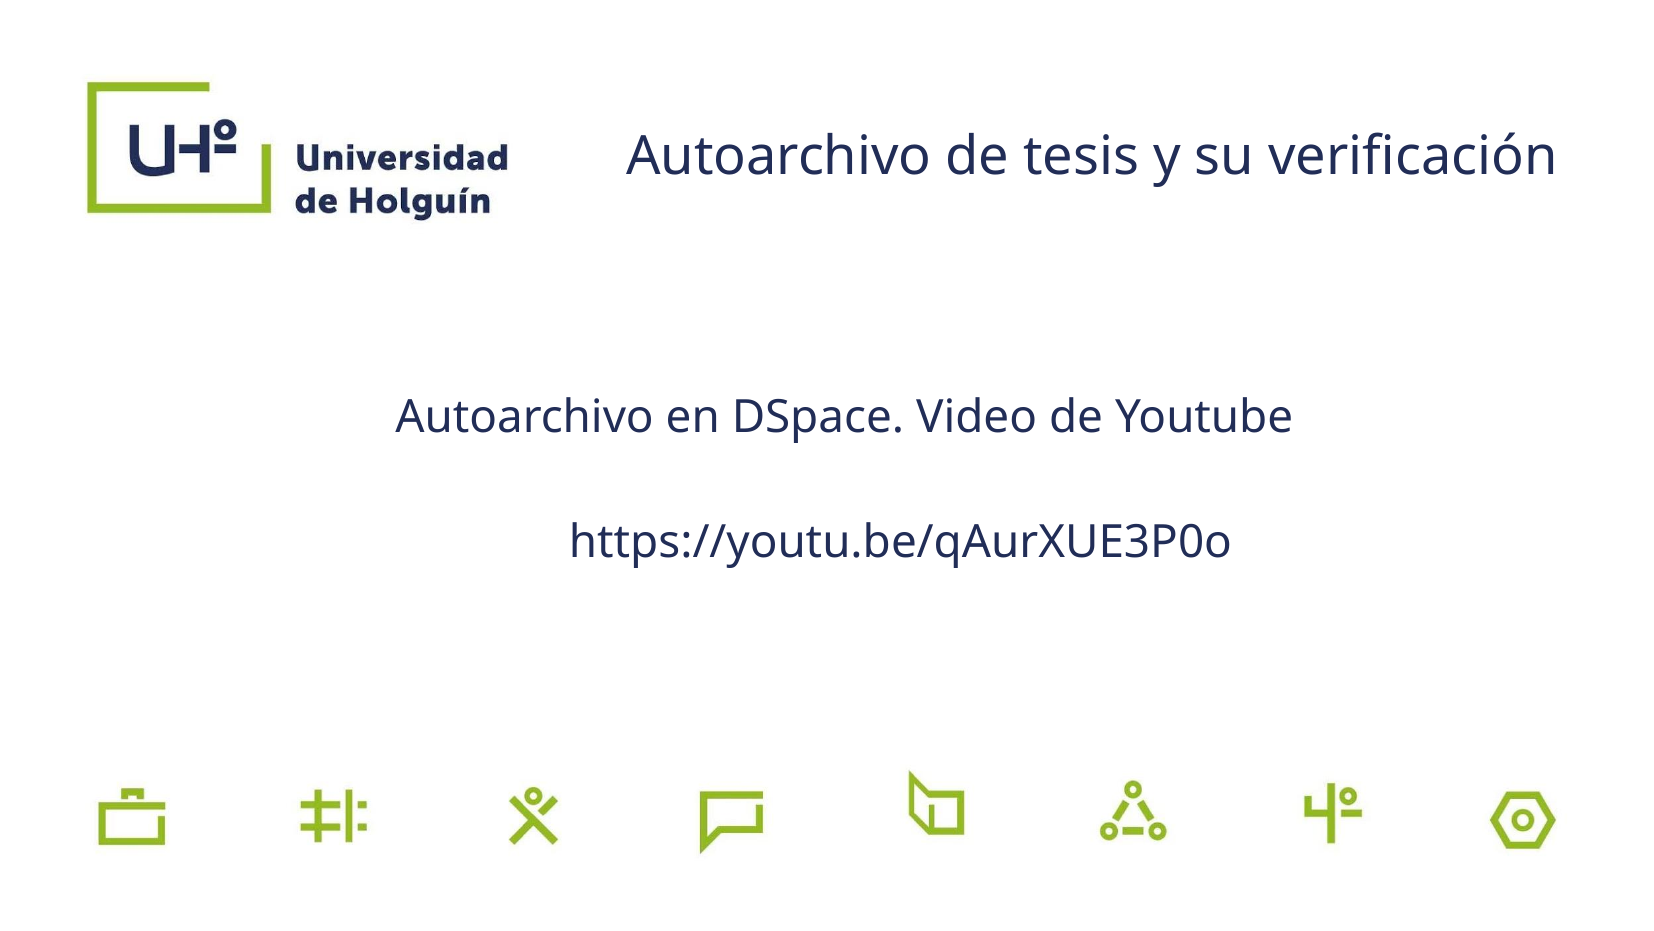

#
Autoarchivo de tesis y su verificación
Autoarchivo en DSpace. Video de Youtube
https://youtu.be/qAurXUE3P0o